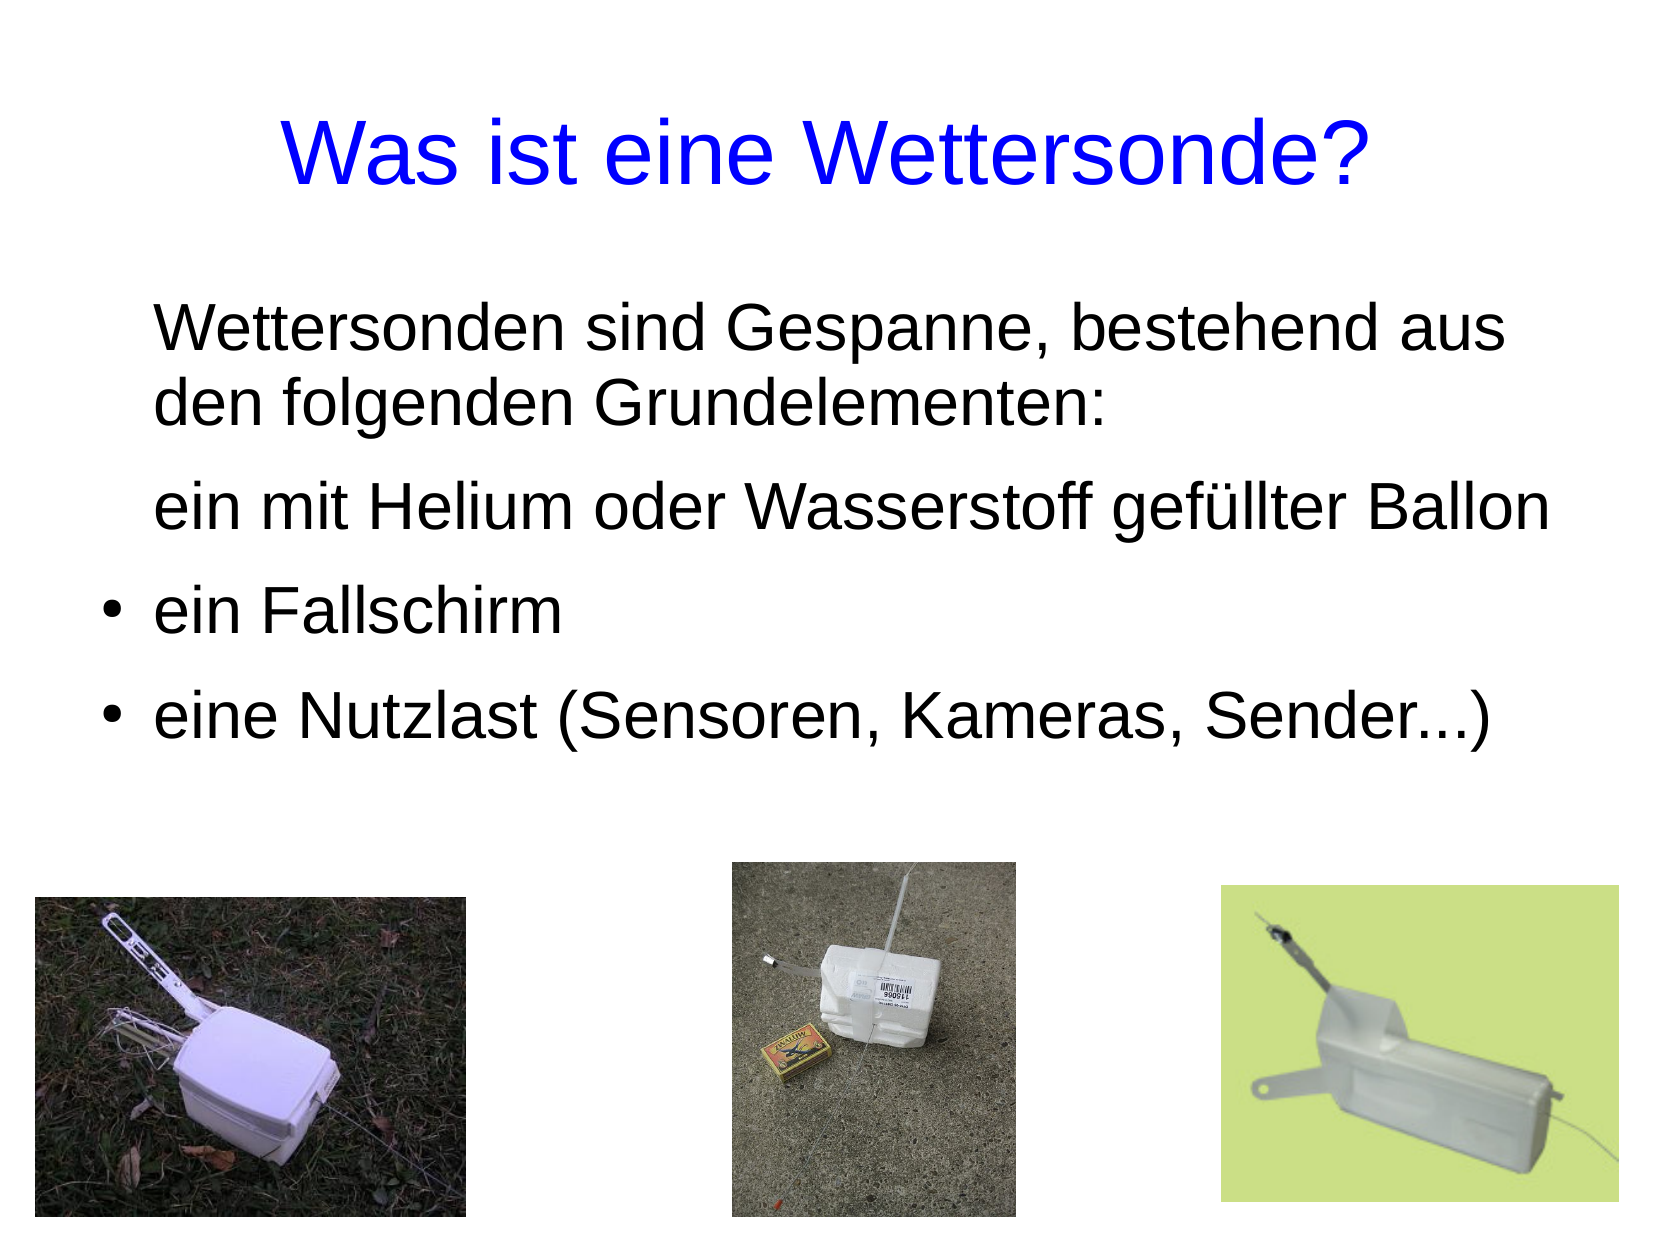

# Was ist eine Wettersonde?
Wettersonden sind Gespanne, bestehend aus den folgenden Grundelementen:
ein mit Helium oder Wasserstoff gefüllter Ballon
ein Fallschirm
eine Nutzlast (Sensoren, Kameras, Sender...)